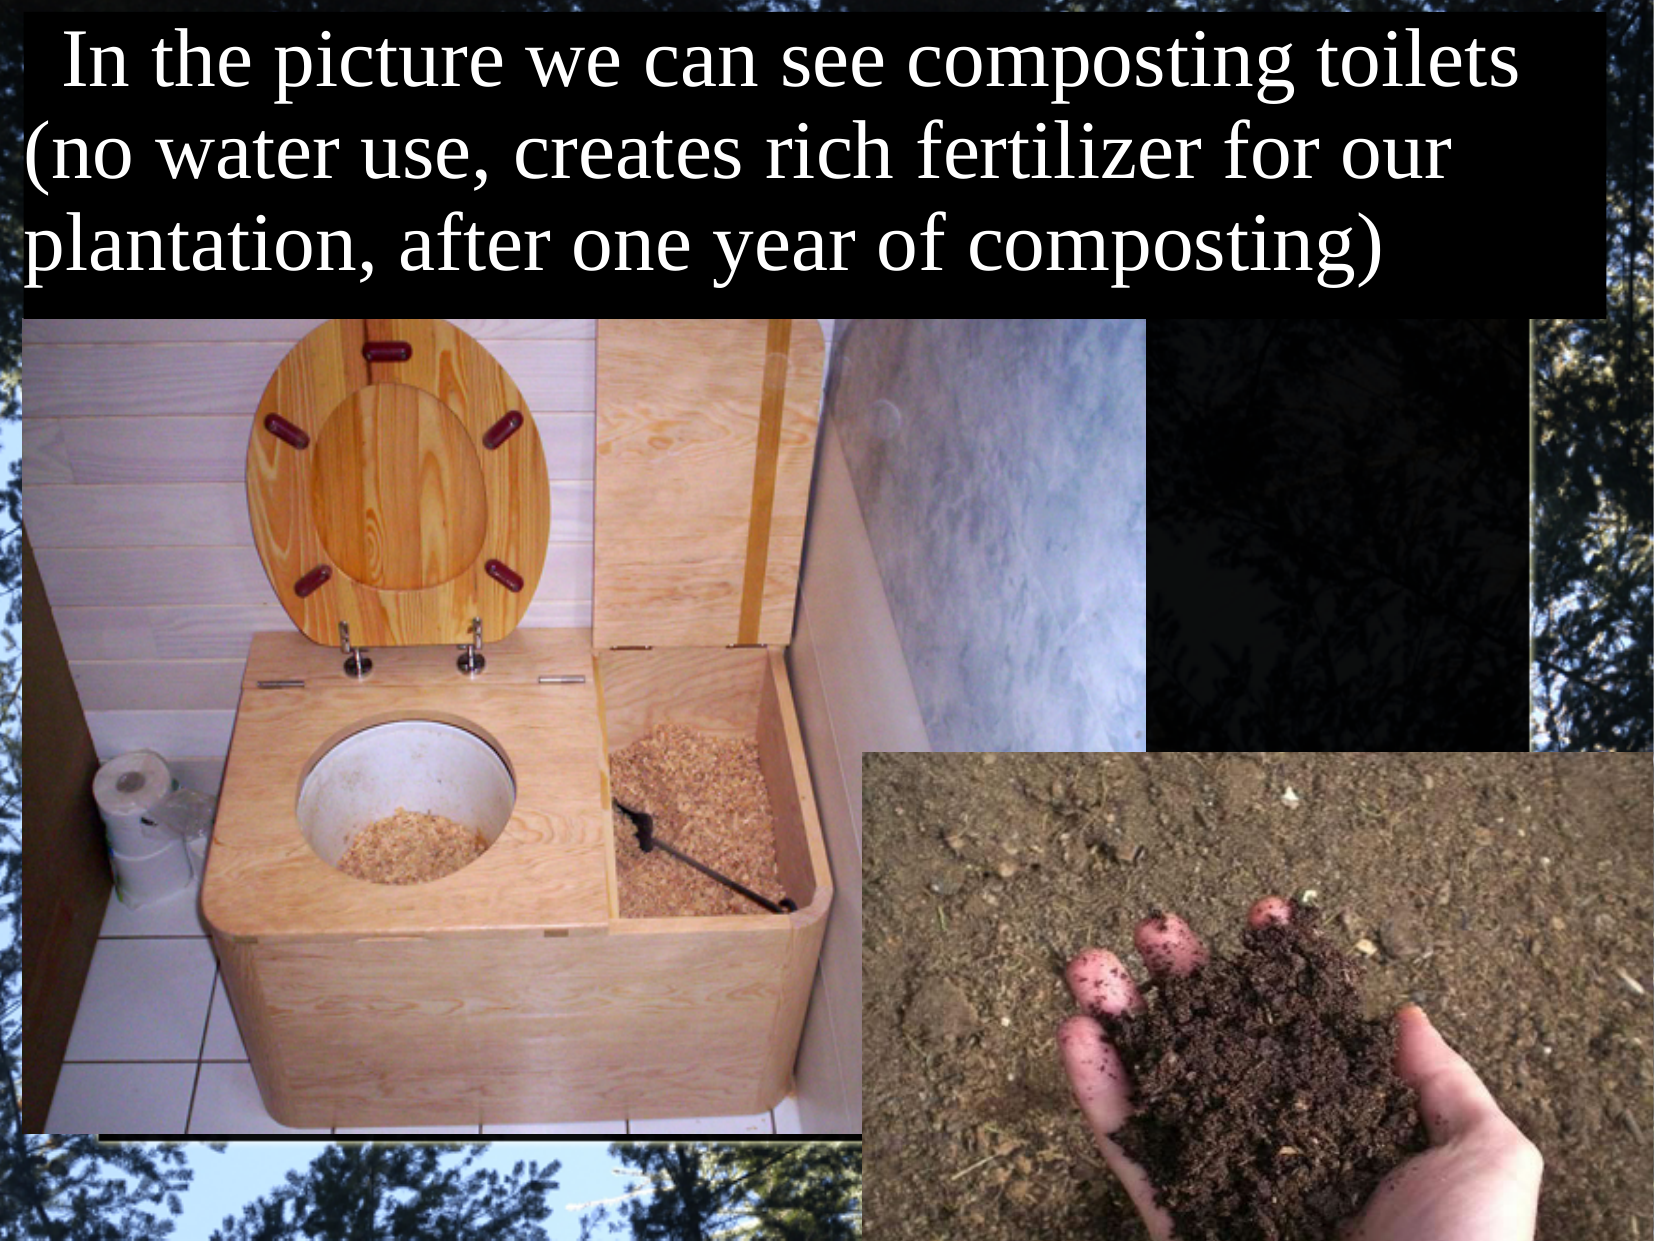

# In the picture we can see composting toilets (no water use, creates rich fertilizer for our plantation, after one year of composting)